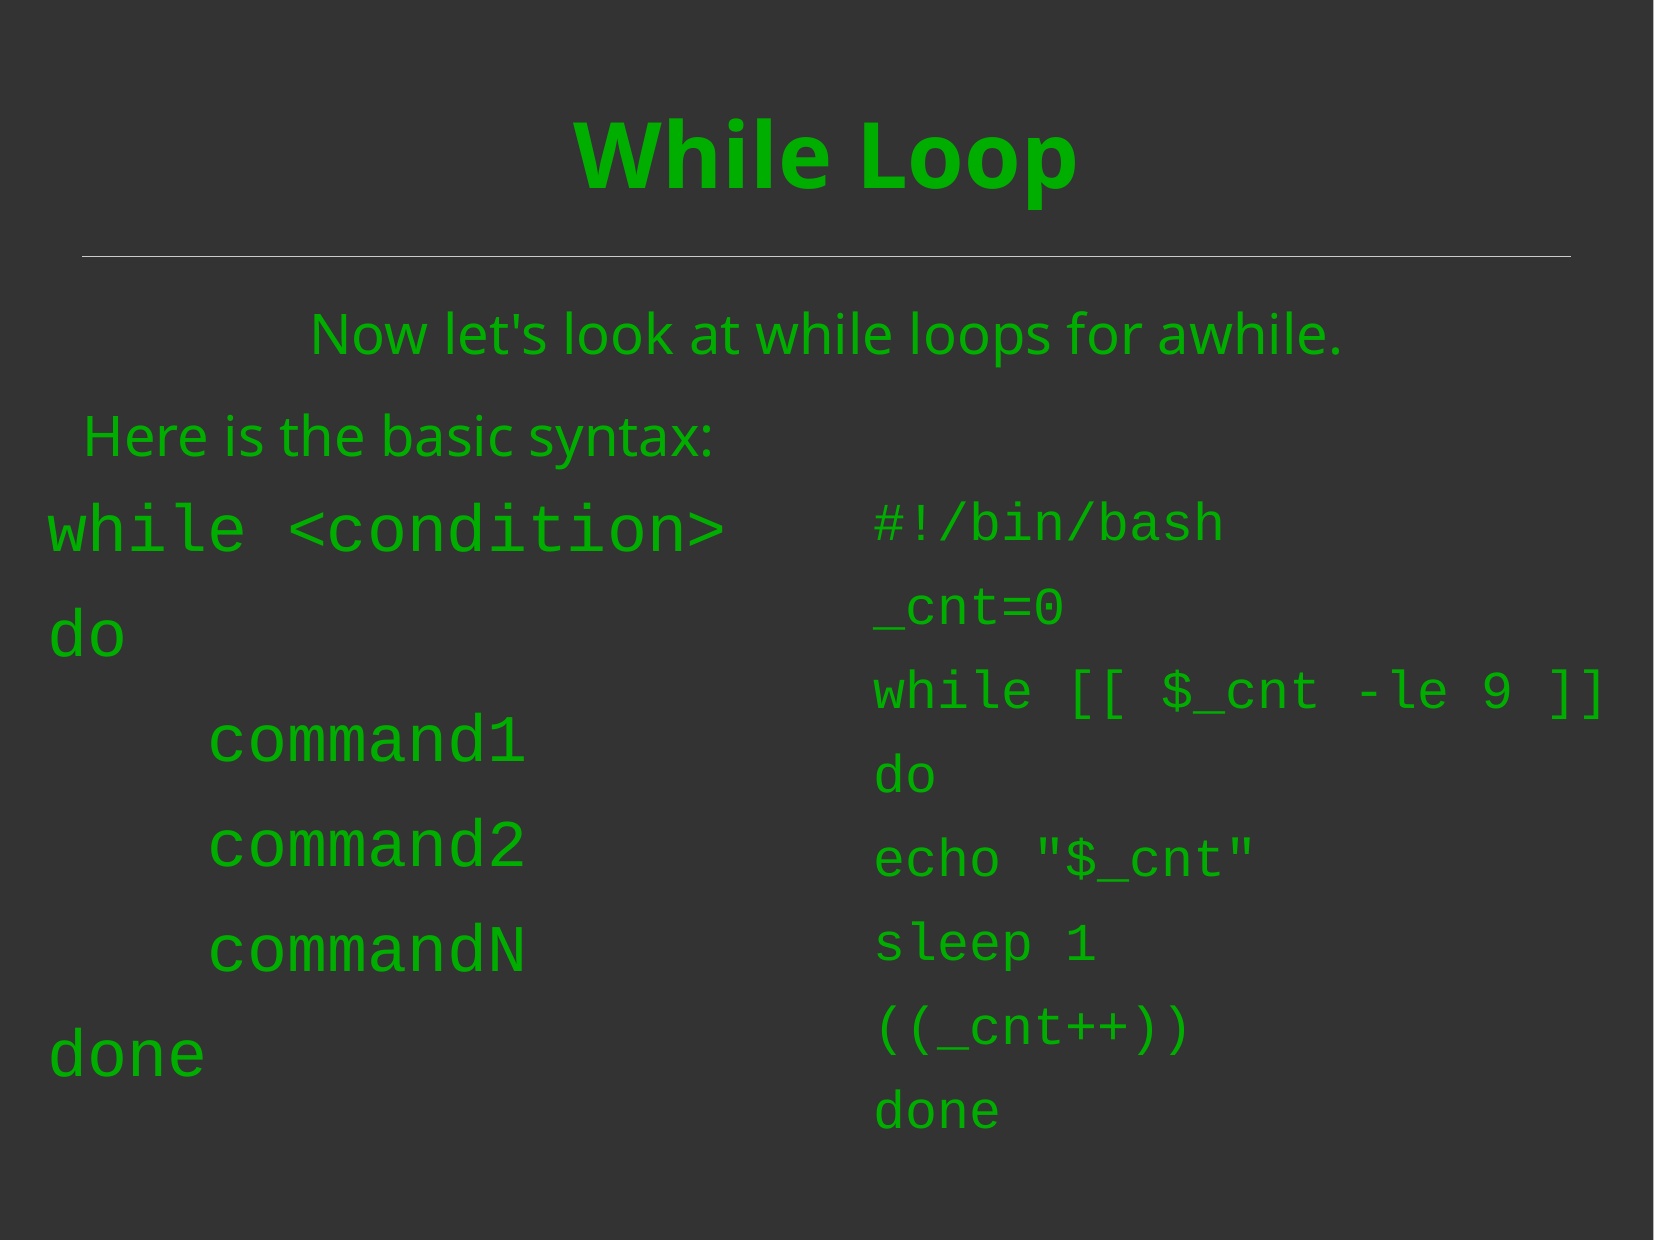

# While Loop
Now let's look at while loops for awhile.
Here is the basic syntax:
while <condition>
do
 command1
 command2
 commandN
done
#!/bin/bash
_cnt=0
while [[ $_cnt -le 9 ]]
do
echo "$_cnt"
sleep 1
((_cnt++))
done